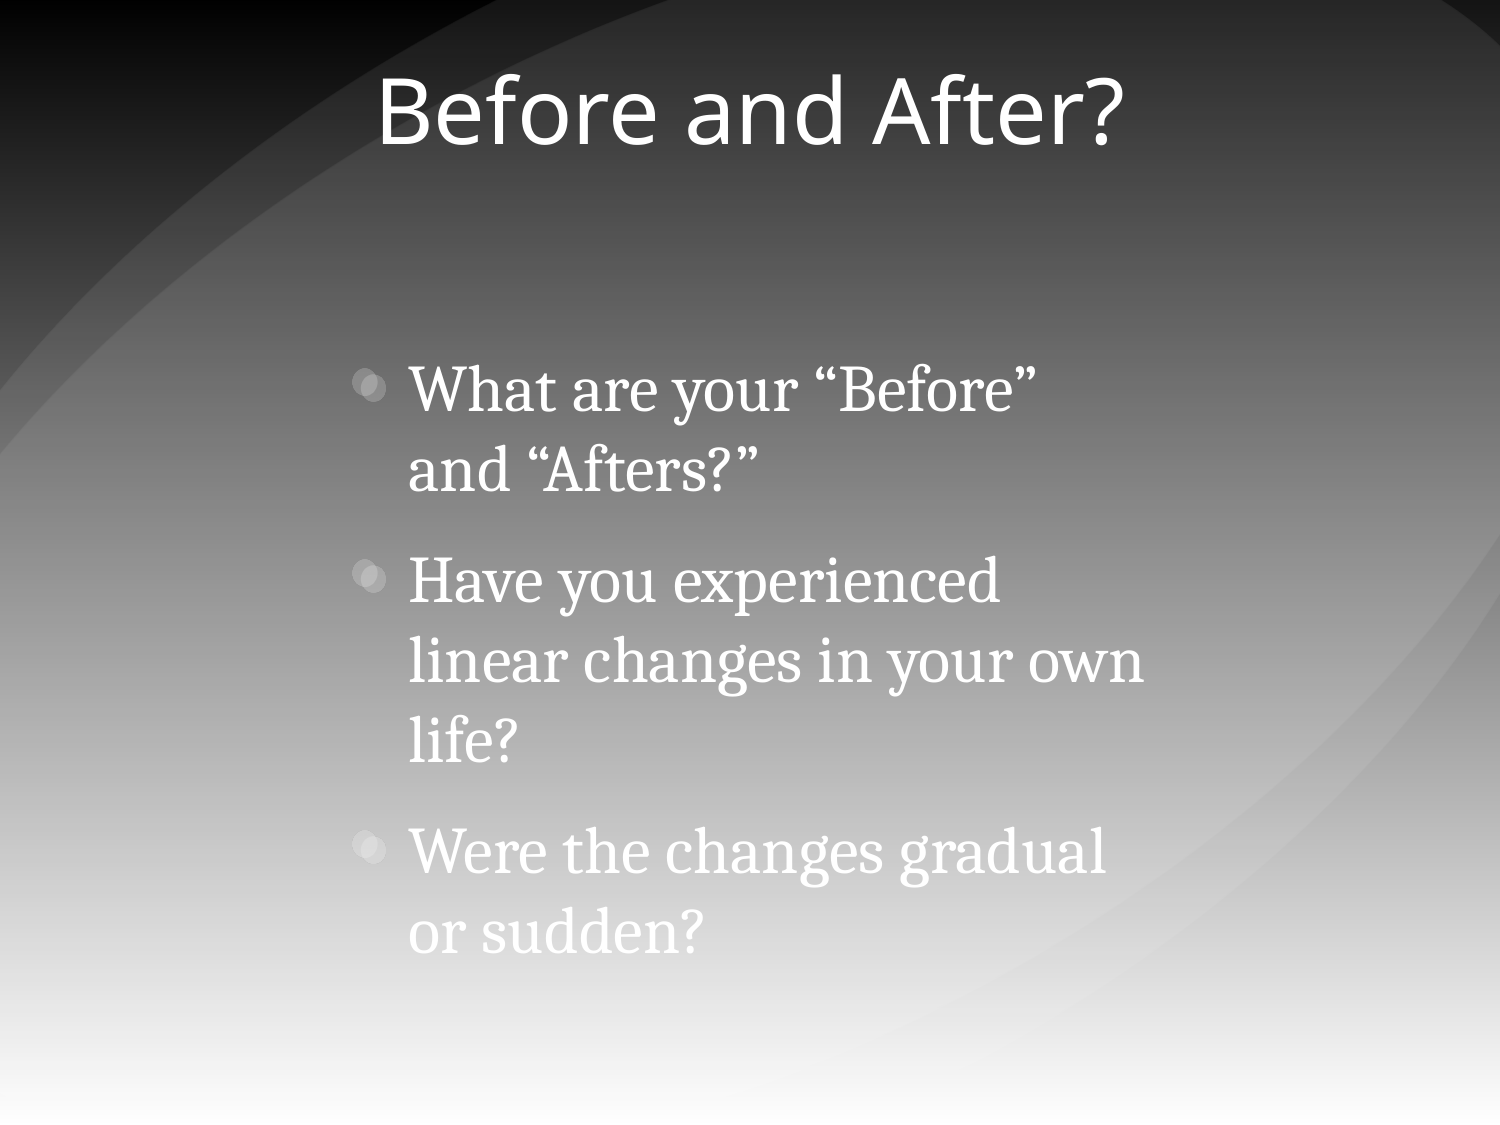

# Before and After?
What are your “Before” and “Afters?”
Have you experienced linear changes in your own life?
Were the changes gradual or sudden?